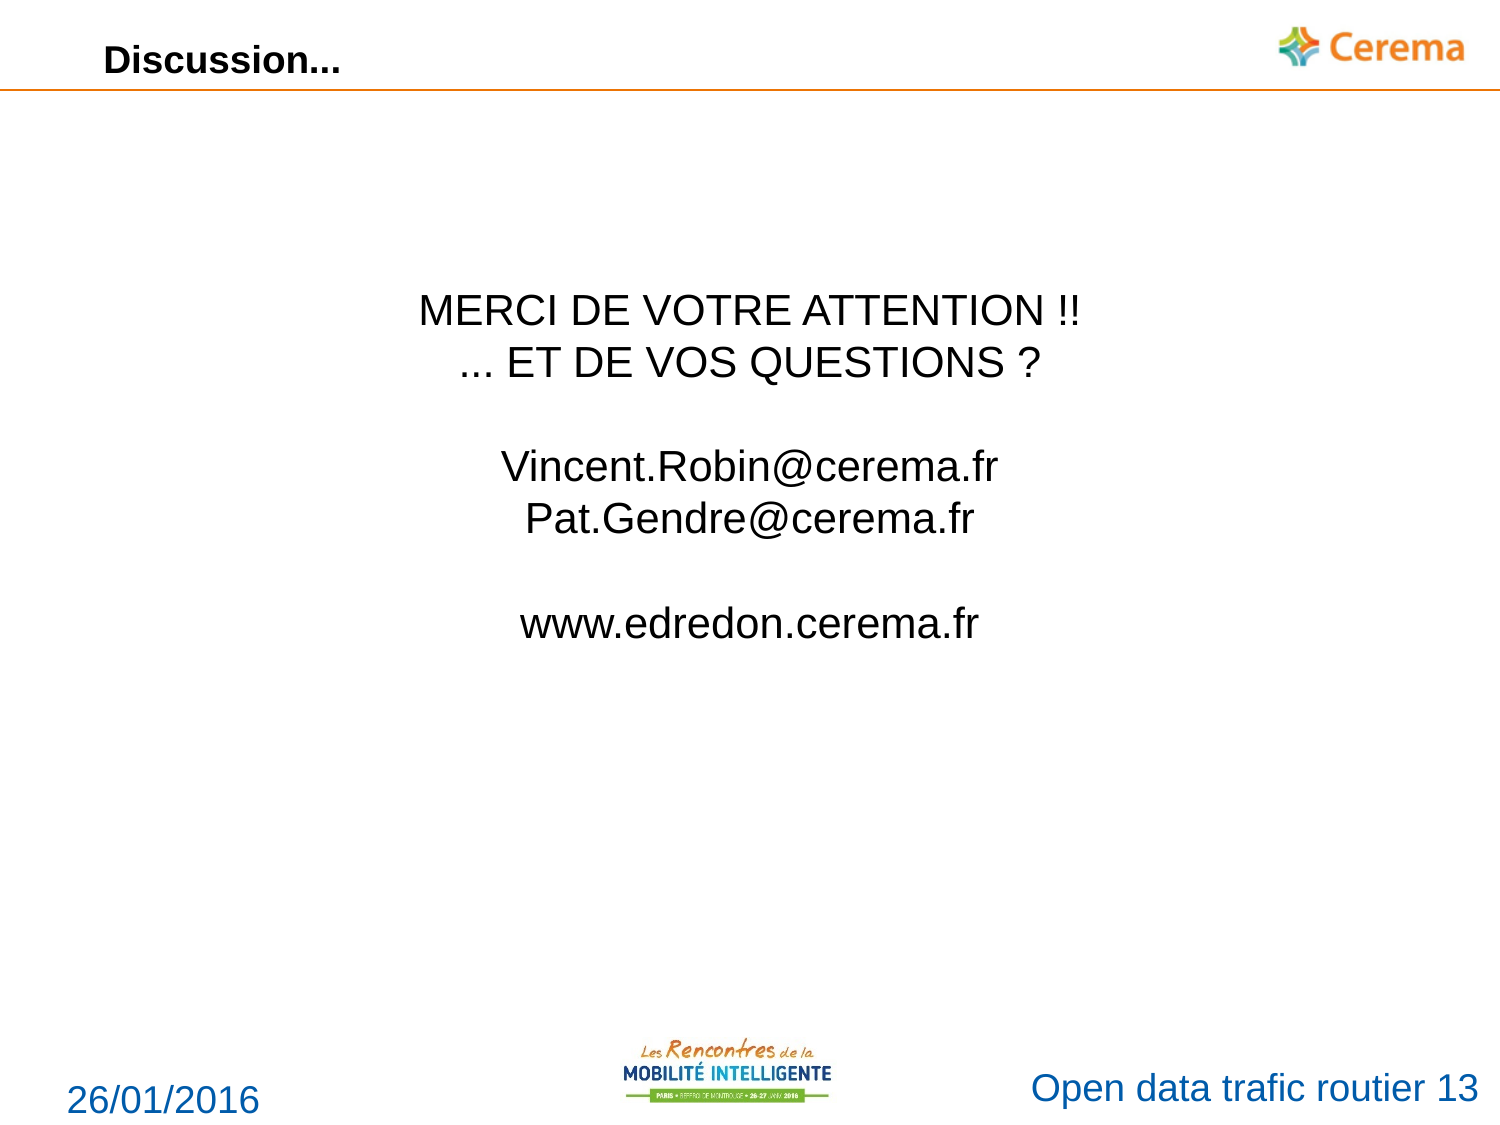

# Discussion...
MERCI DE VOTRE ATTENTION !!
... ET DE VOS QUESTIONS ?
Vincent.Robin@cerema.fr
Pat.Gendre@cerema.fr
www.edredon.cerema.fr
Open data trafic routier
26/01/2016